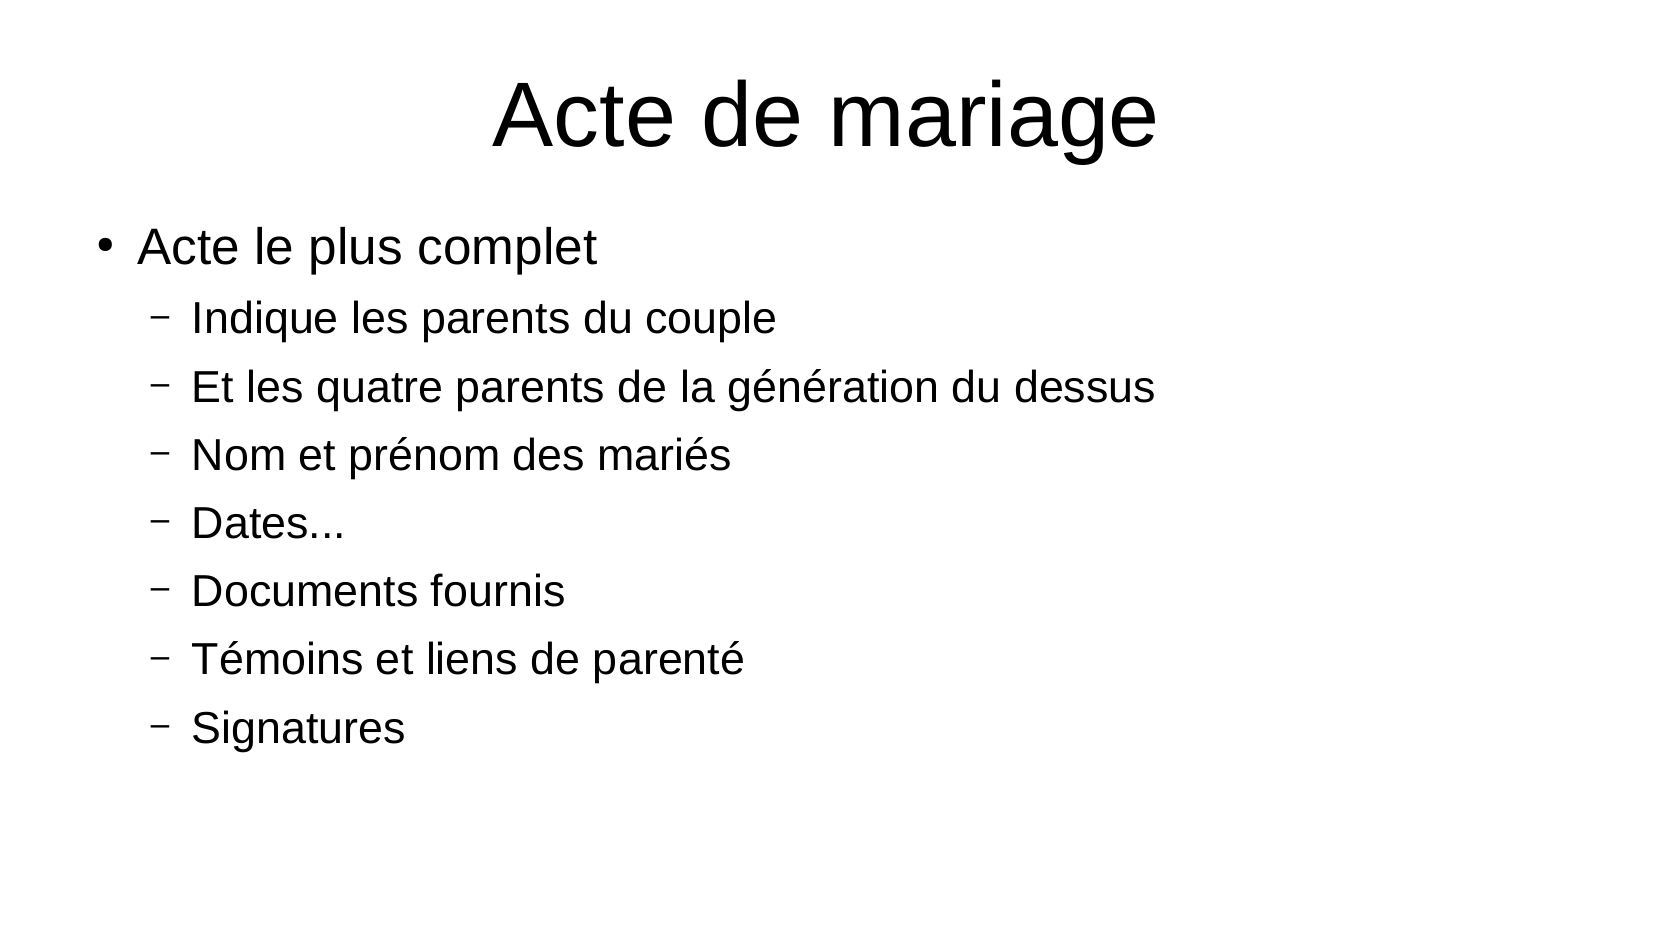

# Acte de mariage
Acte le plus complet
Indique les parents du couple
Et les quatre parents de la génération du dessus
Nom et prénom des mariés
Dates...
Documents fournis
Témoins et liens de parenté
Signatures